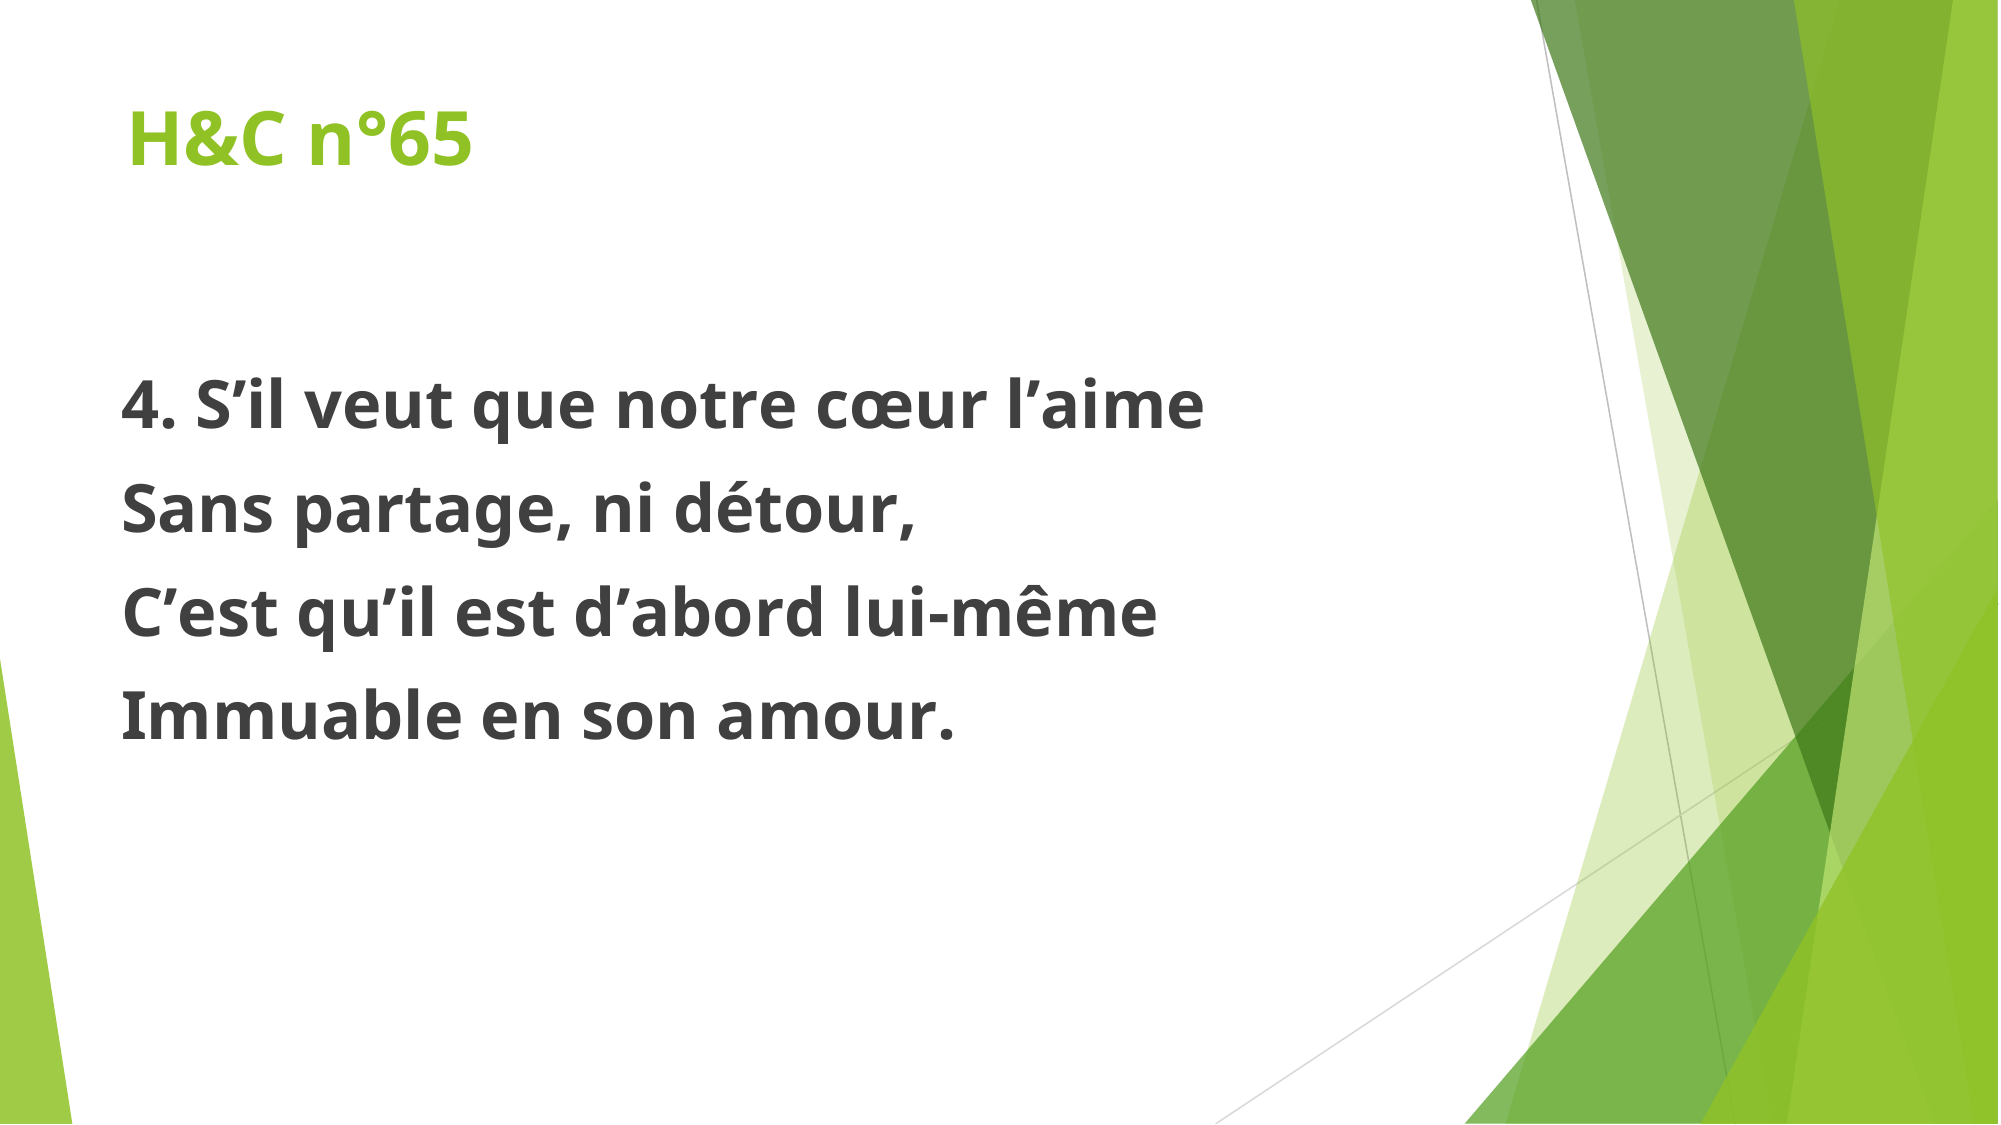

H&C n°65
4. S’il veut que notre cœur l’aime
Sans partage, ni détour,
C’est qu’il est d’abord lui-même
Immuable en son amour.